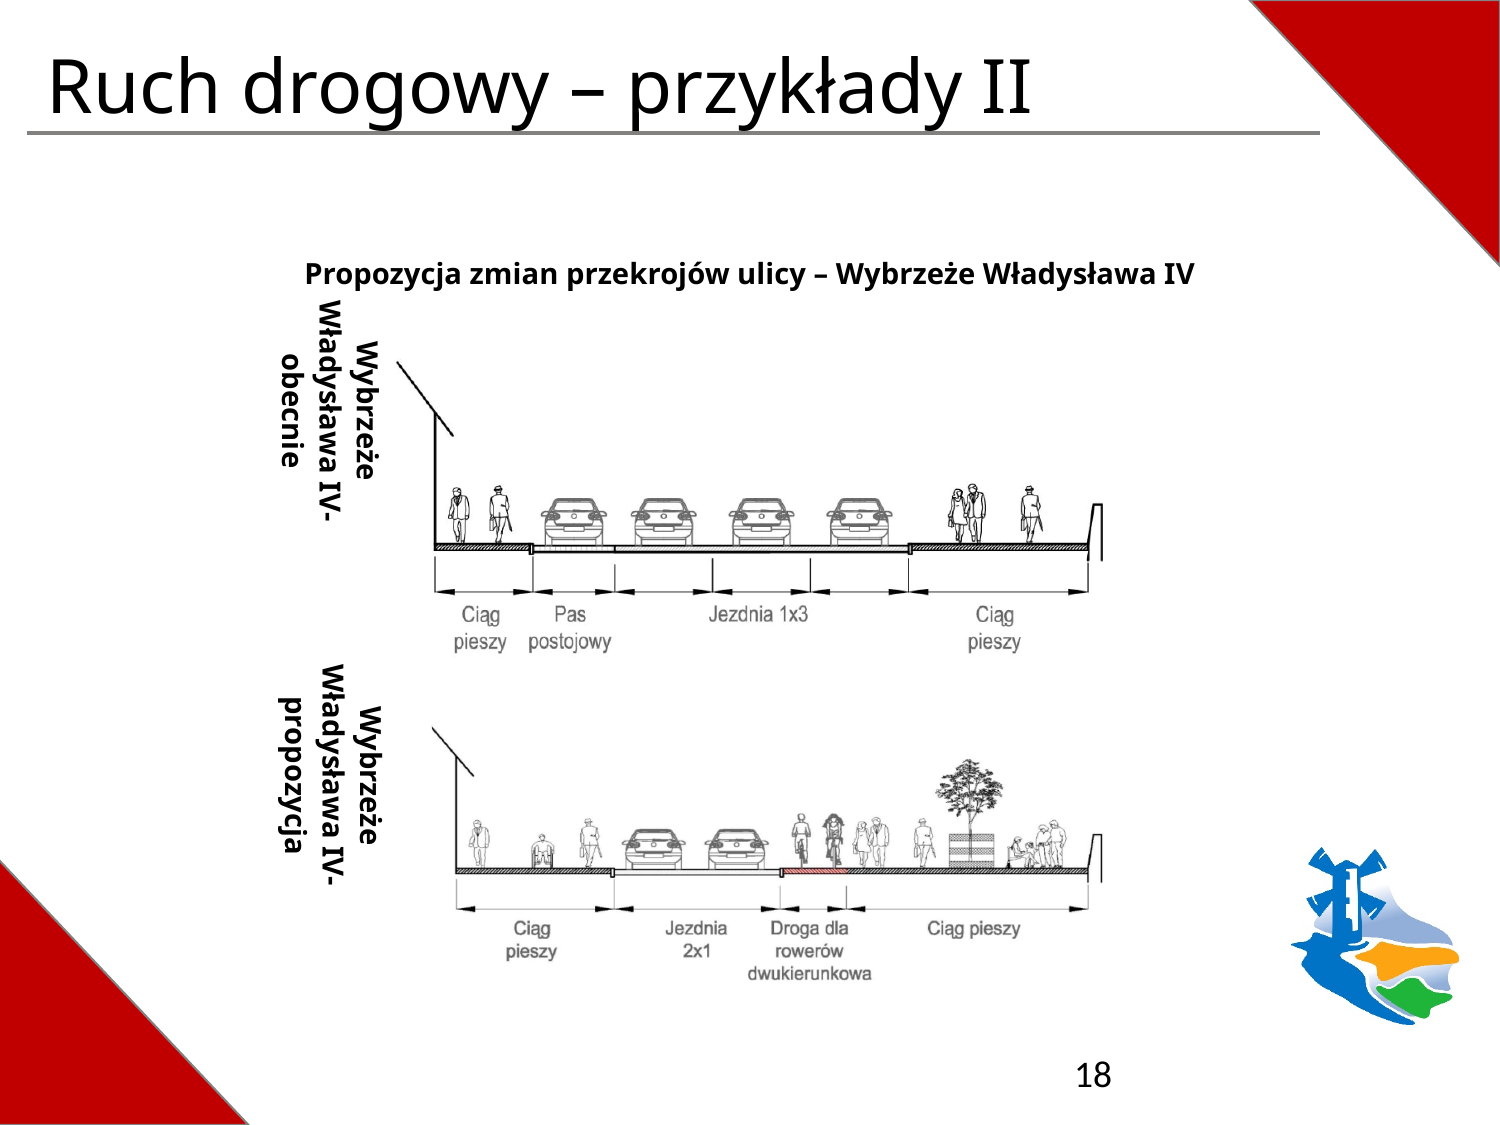

Ruch drogowy – przykłady II
Propozycja zmian przekrojów ulicy – Wybrzeże Władysława IV
Wybrzeże Władysława IV- obecnie
Wybrzeże Władysława IV- propozycja